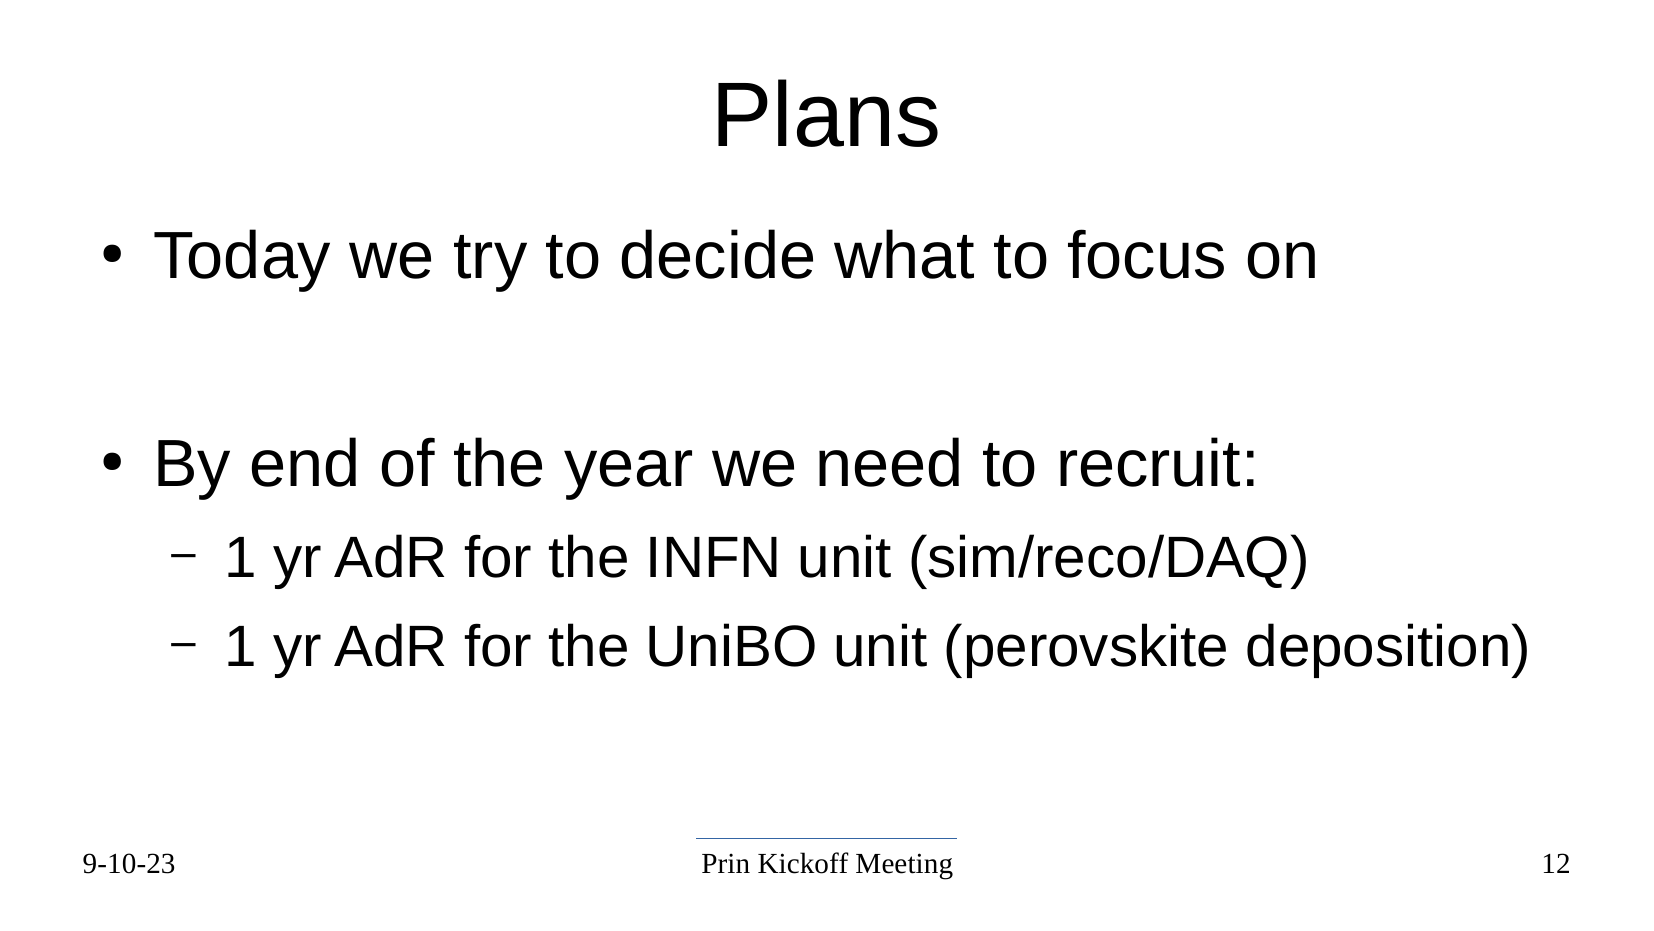

# Plans
Today we try to decide what to focus on
By end of the year we need to recruit:
1 yr AdR for the INFN unit (sim/reco/DAQ)
1 yr AdR for the UniBO unit (perovskite deposition)
9-10-23
Prin Kickoff Meeting
12